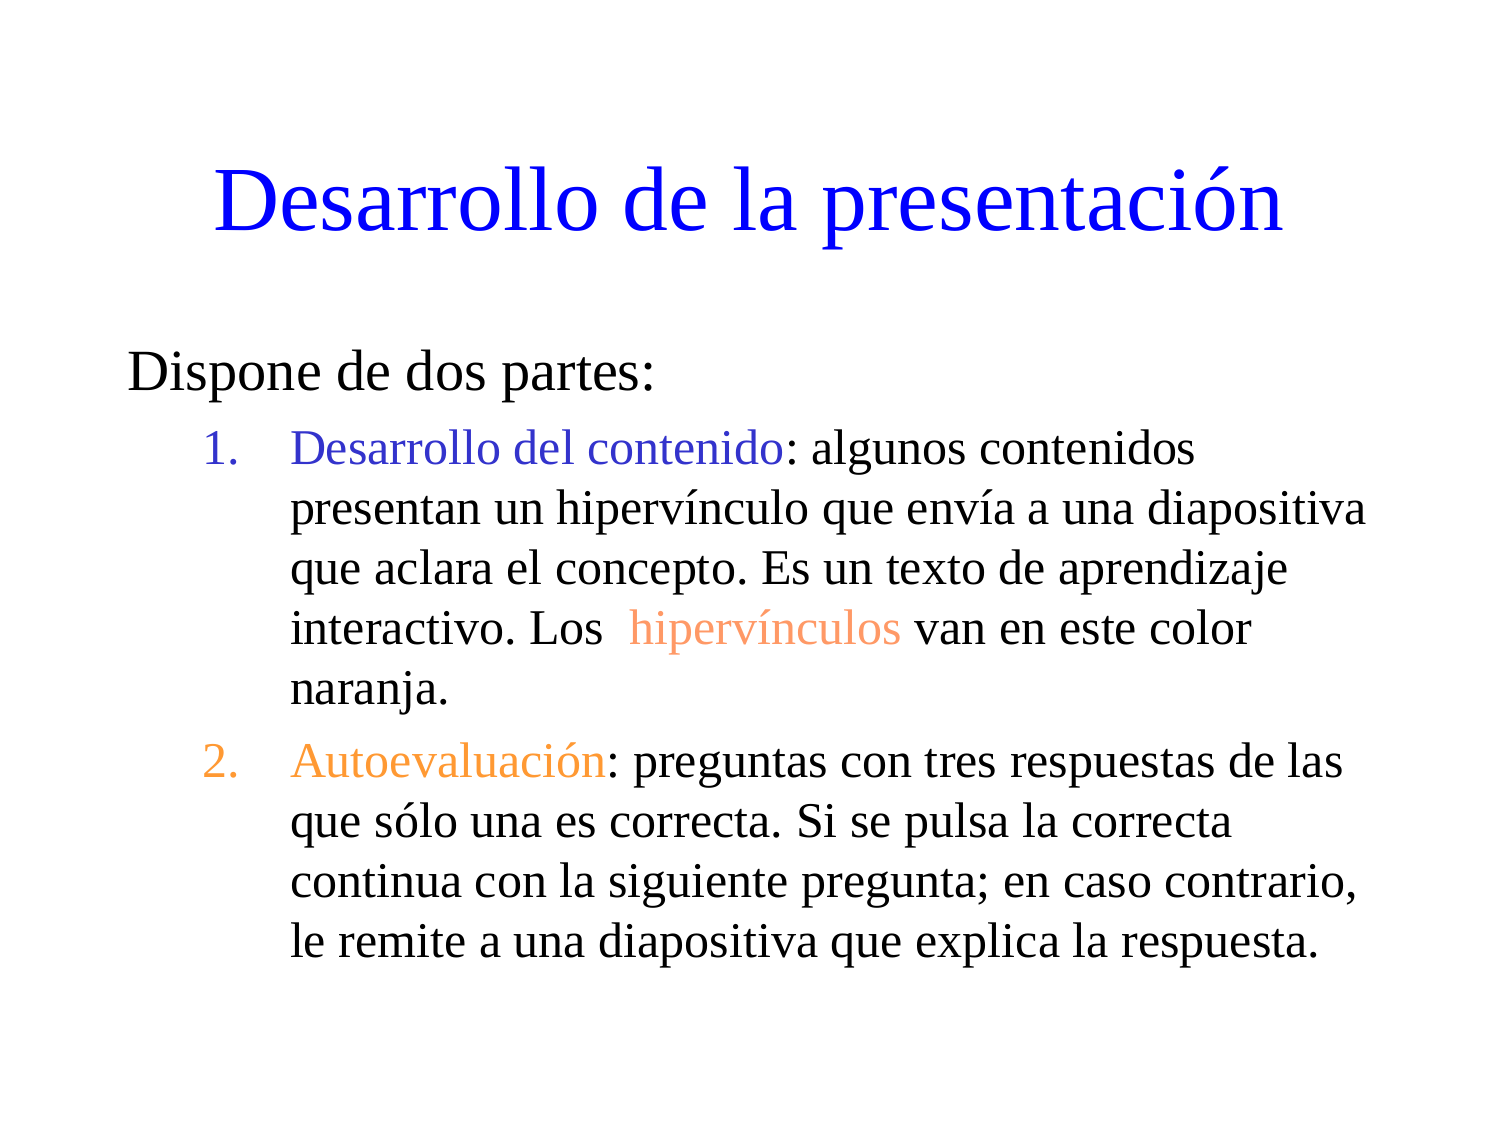

# Desarrollo de la presentación
Dispone de dos partes:
Desarrollo del contenido: algunos contenidos presentan un hipervínculo que envía a una diapositiva que aclara el concepto. Es un texto de aprendizaje interactivo. Los hipervínculos van en este color naranja.
Autoevaluación: preguntas con tres respuestas de las que sólo una es correcta. Si se pulsa la correcta continua con la siguiente pregunta; en caso contrario, le remite a una diapositiva que explica la respuesta.